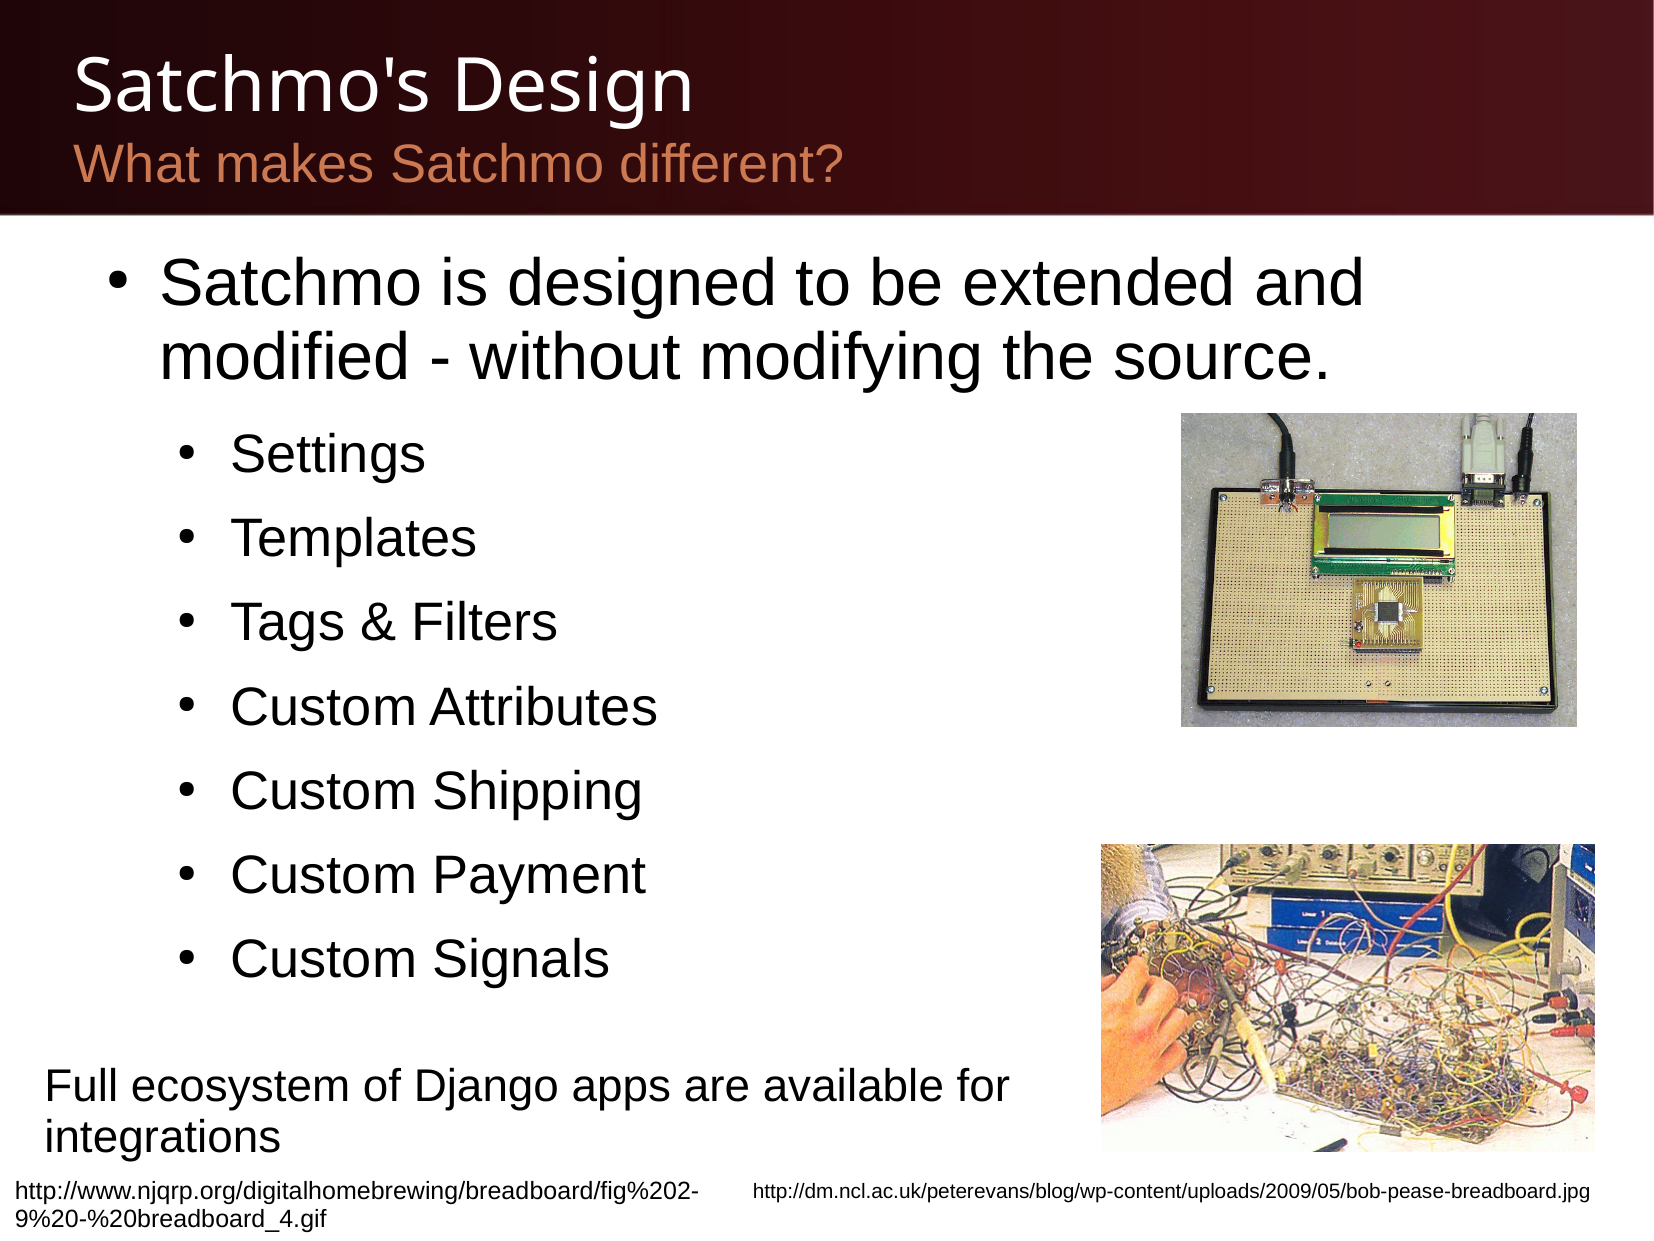

Satchmo's Design
What makes Satchmo different?
# Satchmo is designed to be extended and modified - without modifying the source.
Settings
Templates
Tags & Filters
Custom Attributes
Custom Shipping
Custom Payment
Custom Signals
Full ecosystem of Django apps are available for integrations
http://www.njqrp.org/digitalhomebrewing/breadboard/fig%202-9%20-%20breadboard_4.gif
http://dm.ncl.ac.uk/peterevans/blog/wp-content/uploads/2009/05/bob-pease-breadboard.jpg